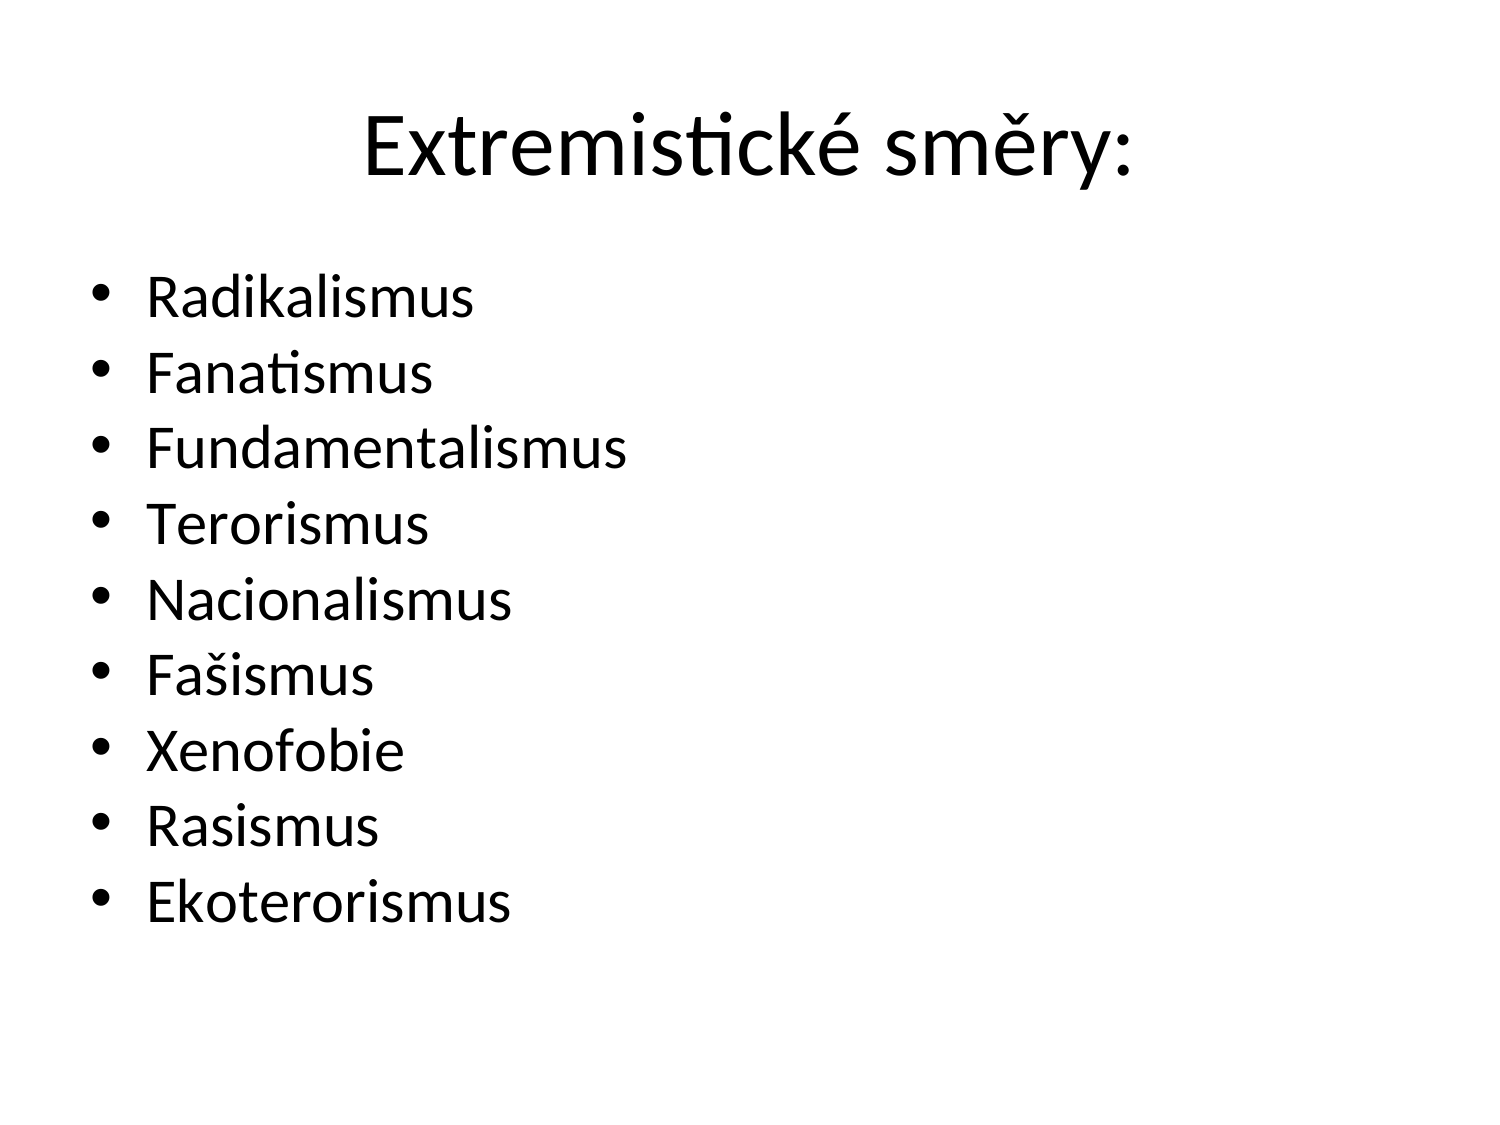

# Extremistické směry:
Radikalismus
Fanatismus
Fundamentalismus
Terorismus
Nacionalismus
Fašismus
Xenofobie
Rasismus
Ekoterorismus